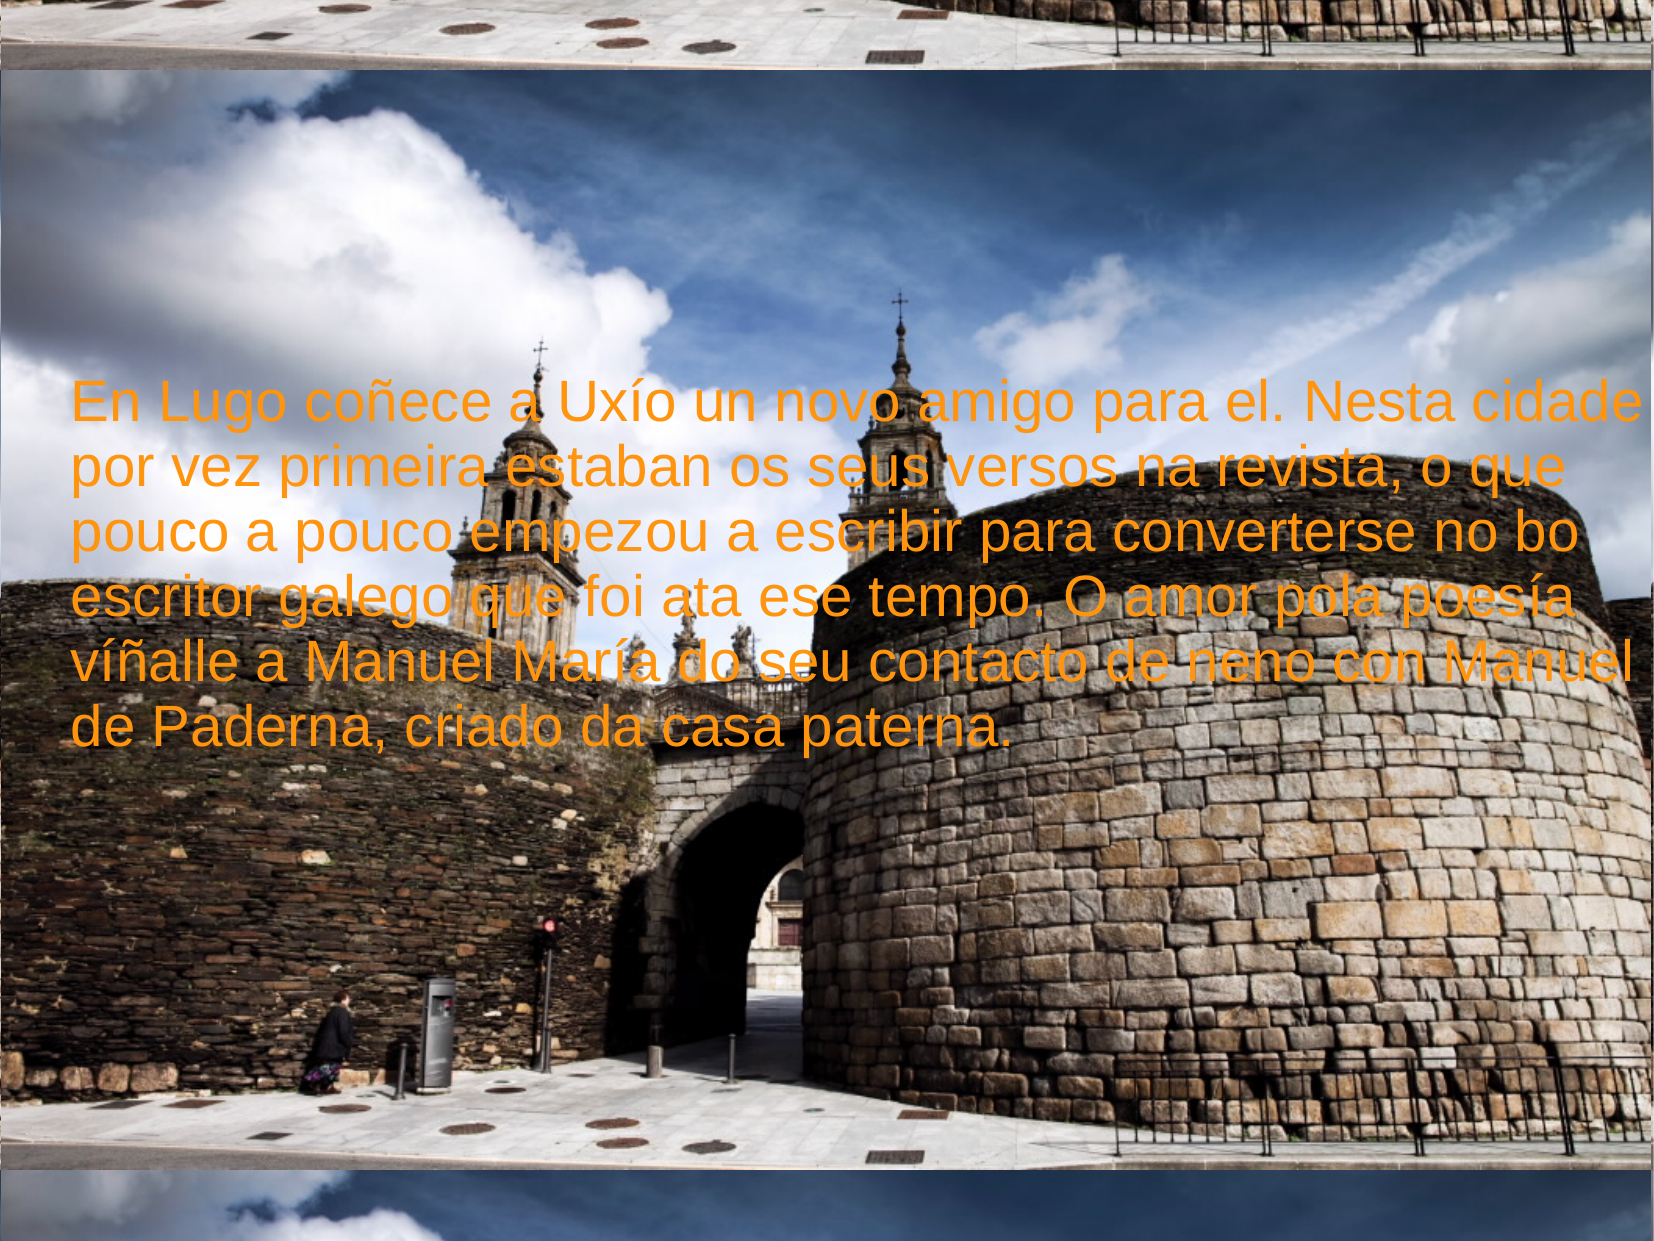

En Lugo coñece a Uxío un novo amigo para el. Nesta cidade por vez primeira estaban os seus versos na revista, o que pouco a pouco empezou a escribir para converterse no bo escritor galego que foi ata ese tempo. O amor pola poesía víñalle a Manuel María do seu contacto de neno con Manuel de Paderna, criado da casa paterna.
#